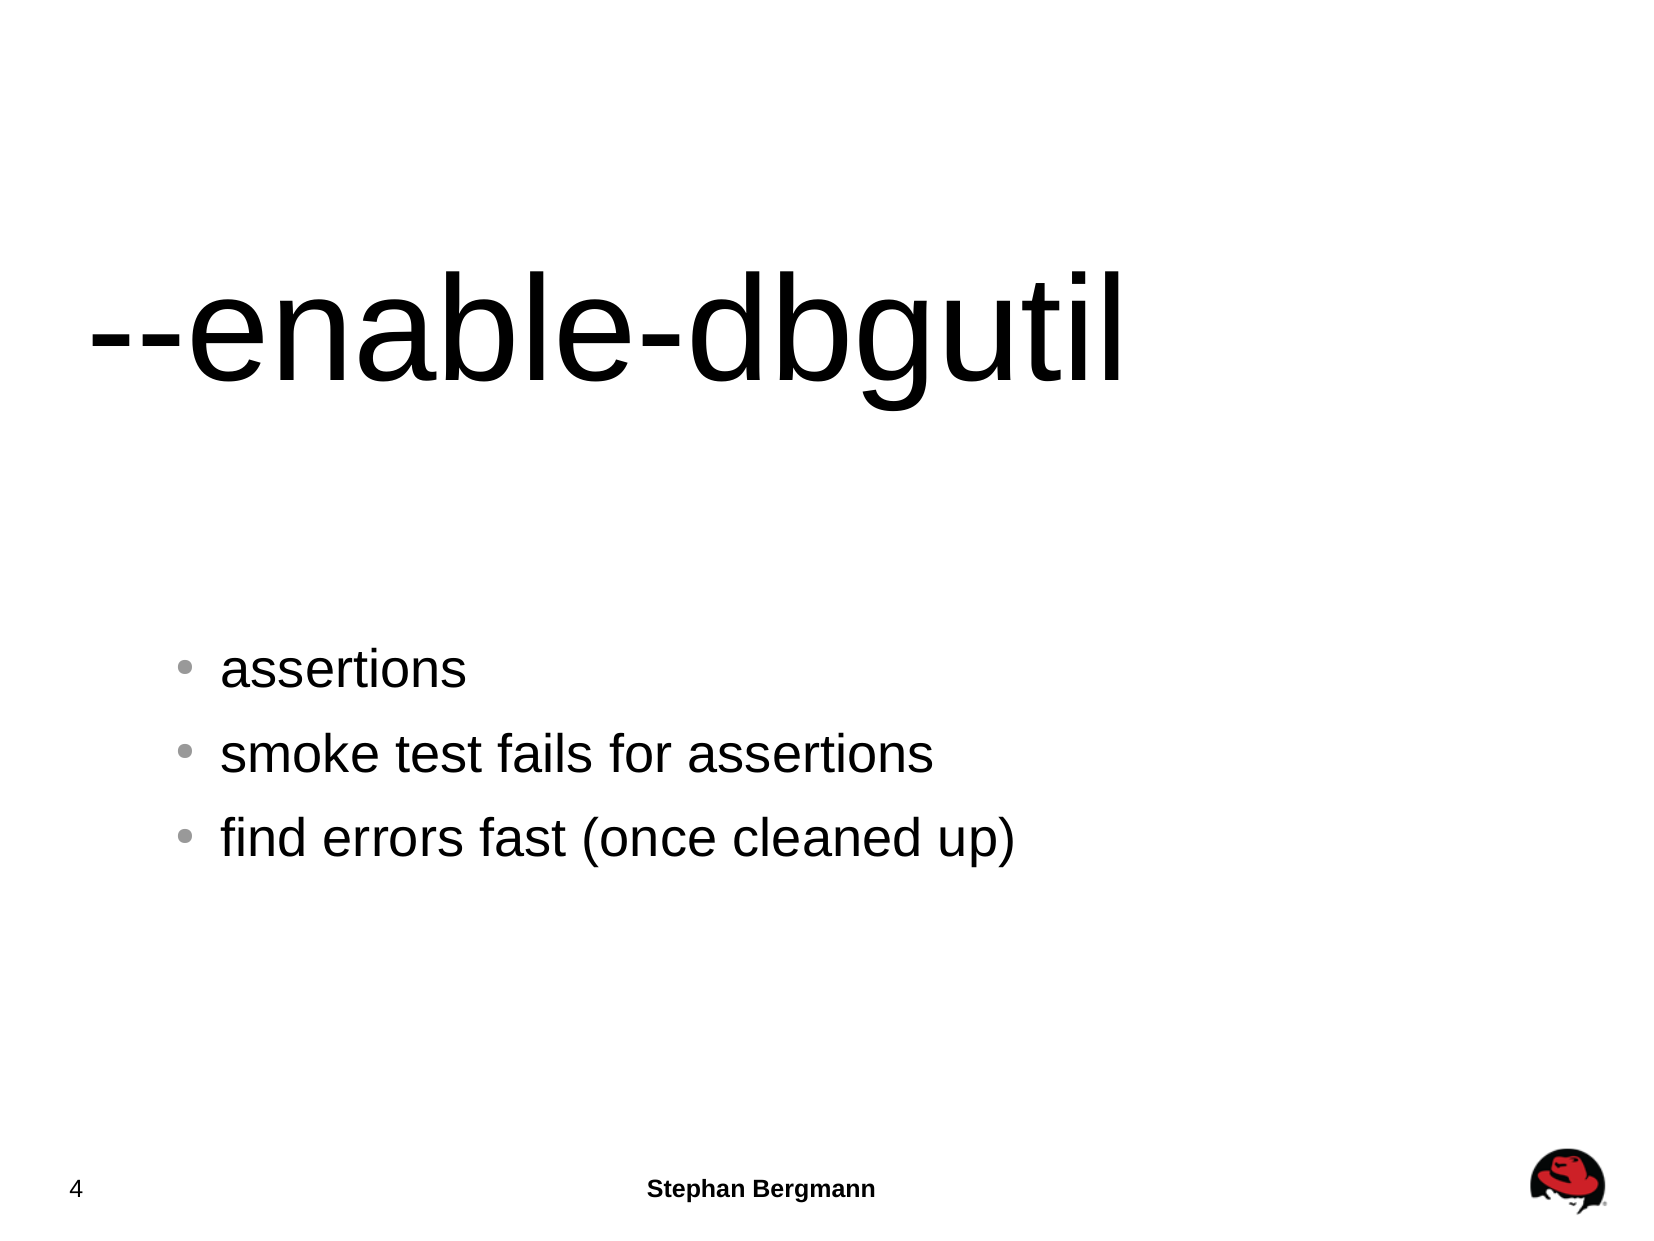

#
--enable-dbgutil
assertions
smoke test fails for assertions
find errors fast (once cleaned up)